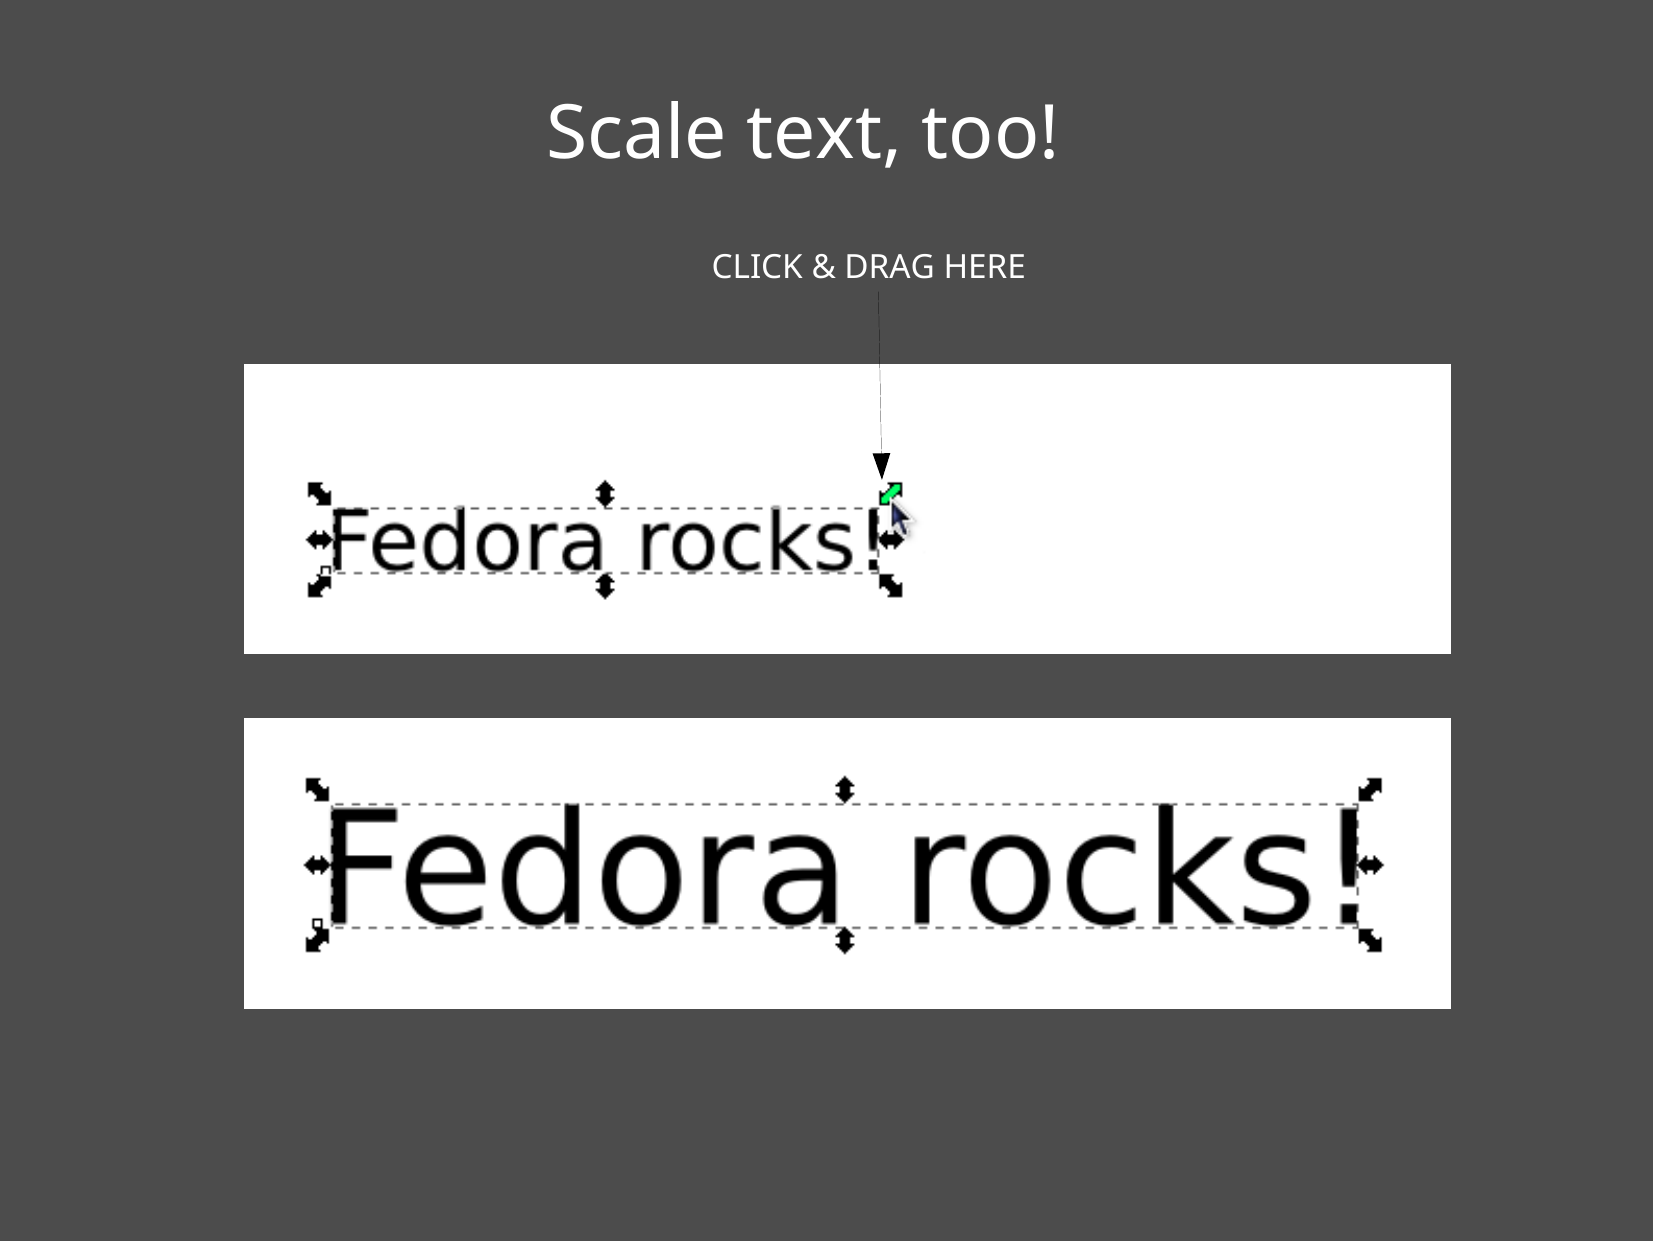

# Scale text, too!
CLICK & DRAG HERE